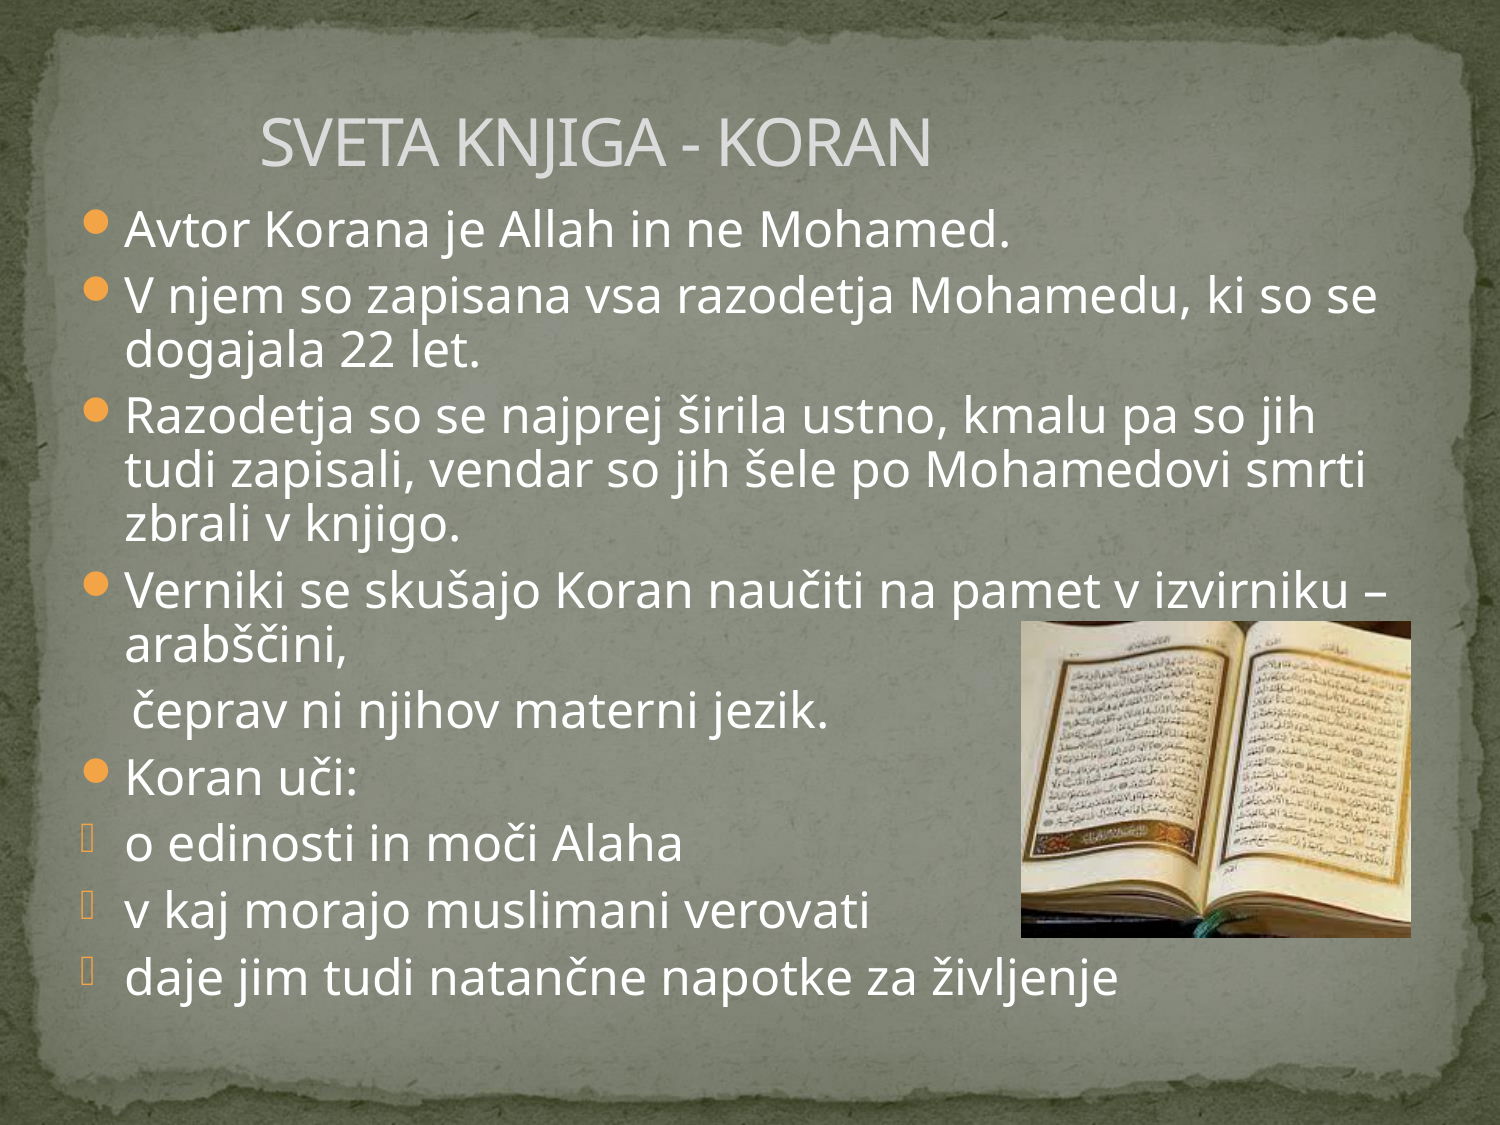

SVETA KNJIGA - KORAN
# Avtor Korana je Allah in ne Mohamed.
V njem so zapisana vsa razodetja Mohamedu, ki so se dogajala 22 let.
Razodetja so se najprej širila ustno, kmalu pa so jih tudi zapisali, vendar so jih šele po Mohamedovi smrti zbrali v knjigo.
Verniki se skušajo Koran naučiti na pamet v izvirniku – arabščini,
 čeprav ni njihov materni jezik.
Koran uči:
o edinosti in moči Alaha
v kaj morajo muslimani verovati
daje jim tudi natančne napotke za življenje